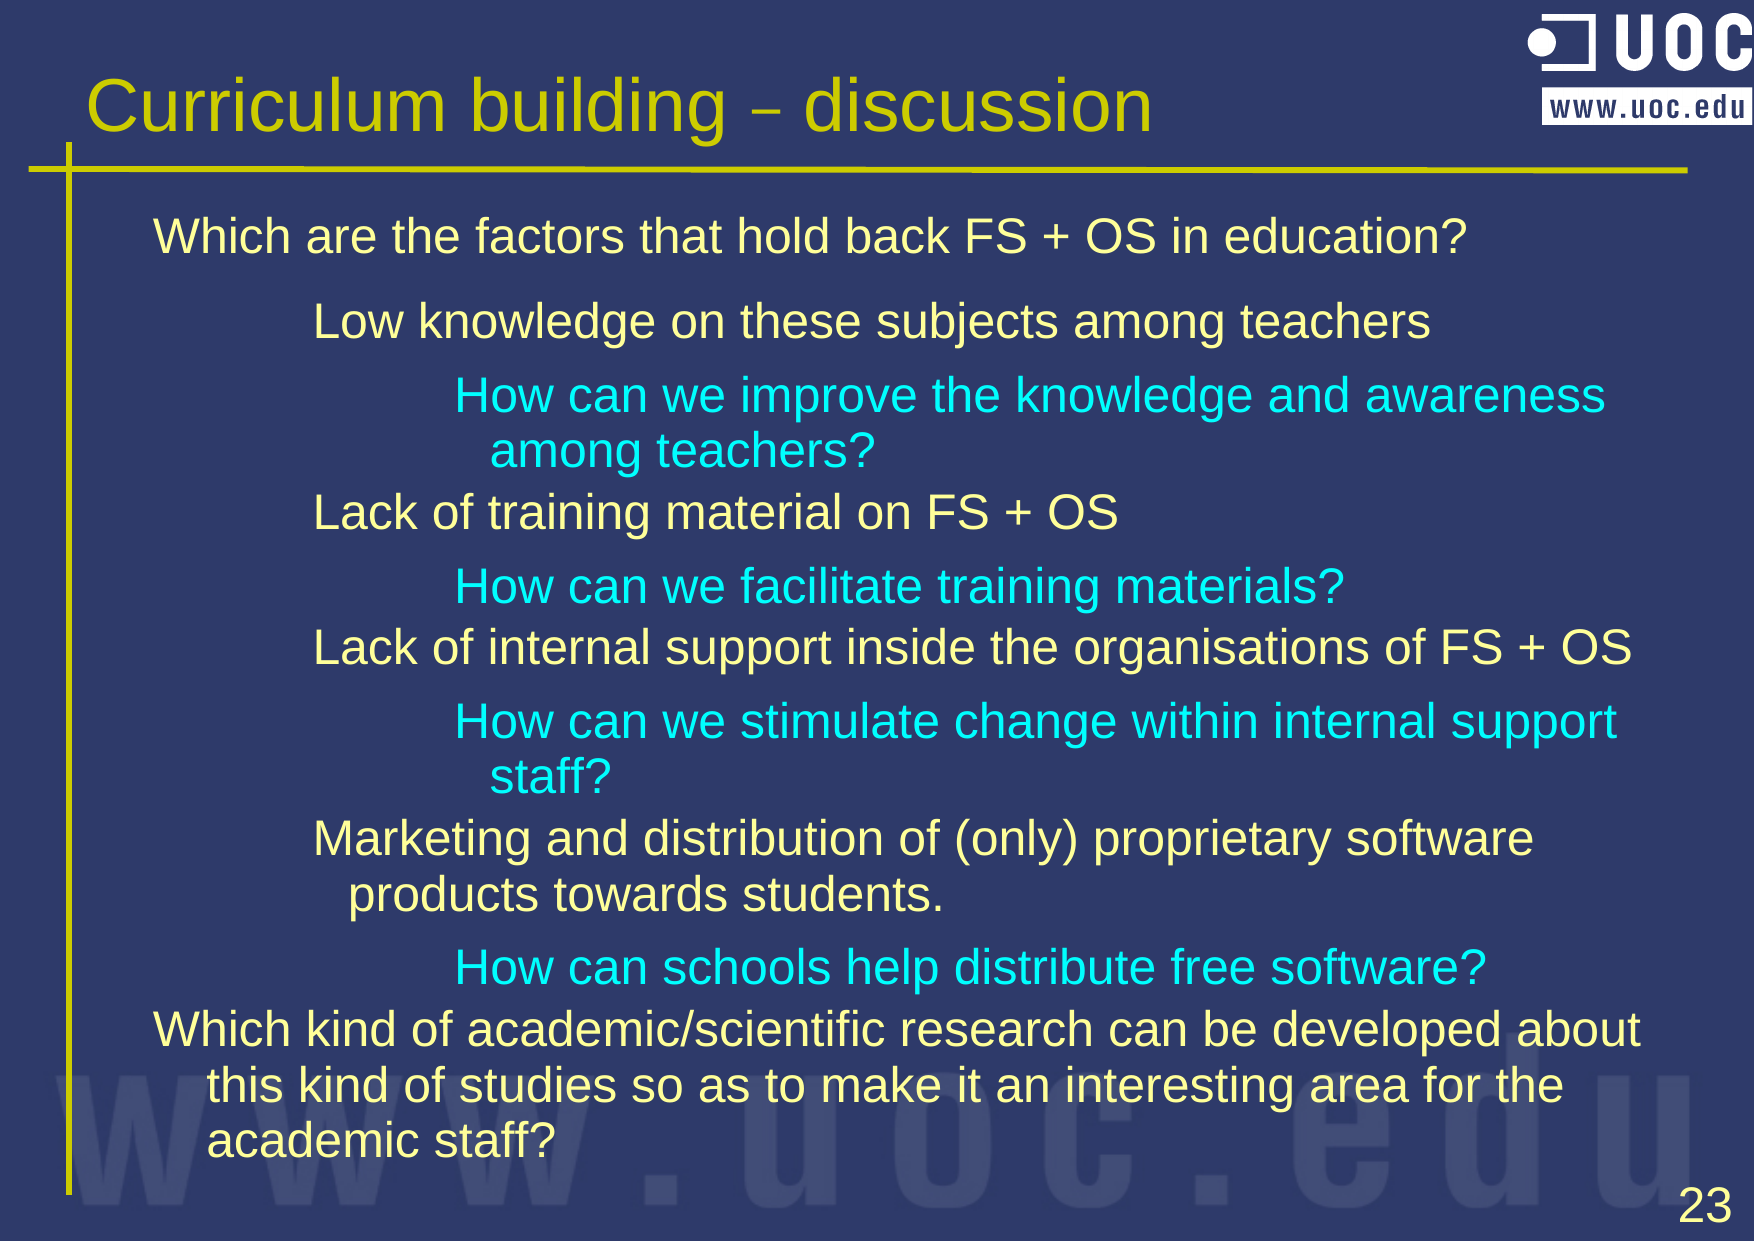

Curriculum building − discussion
# Which are the factors that hold back FS + OS in education?
Low knowledge on these subjects among teachers
How can we improve the knowledge and awareness among teachers?
Lack of training material on FS + OS
How can we facilitate training materials?
Lack of internal support inside the organisations of FS + OS
How can we stimulate change within internal support staff?
Marketing and distribution of (only) proprietary software products towards students.
How can schools help distribute free software?
Which kind of academic/scientific research can be developed about this kind of studies so as to make it an interesting area for the academic staff?